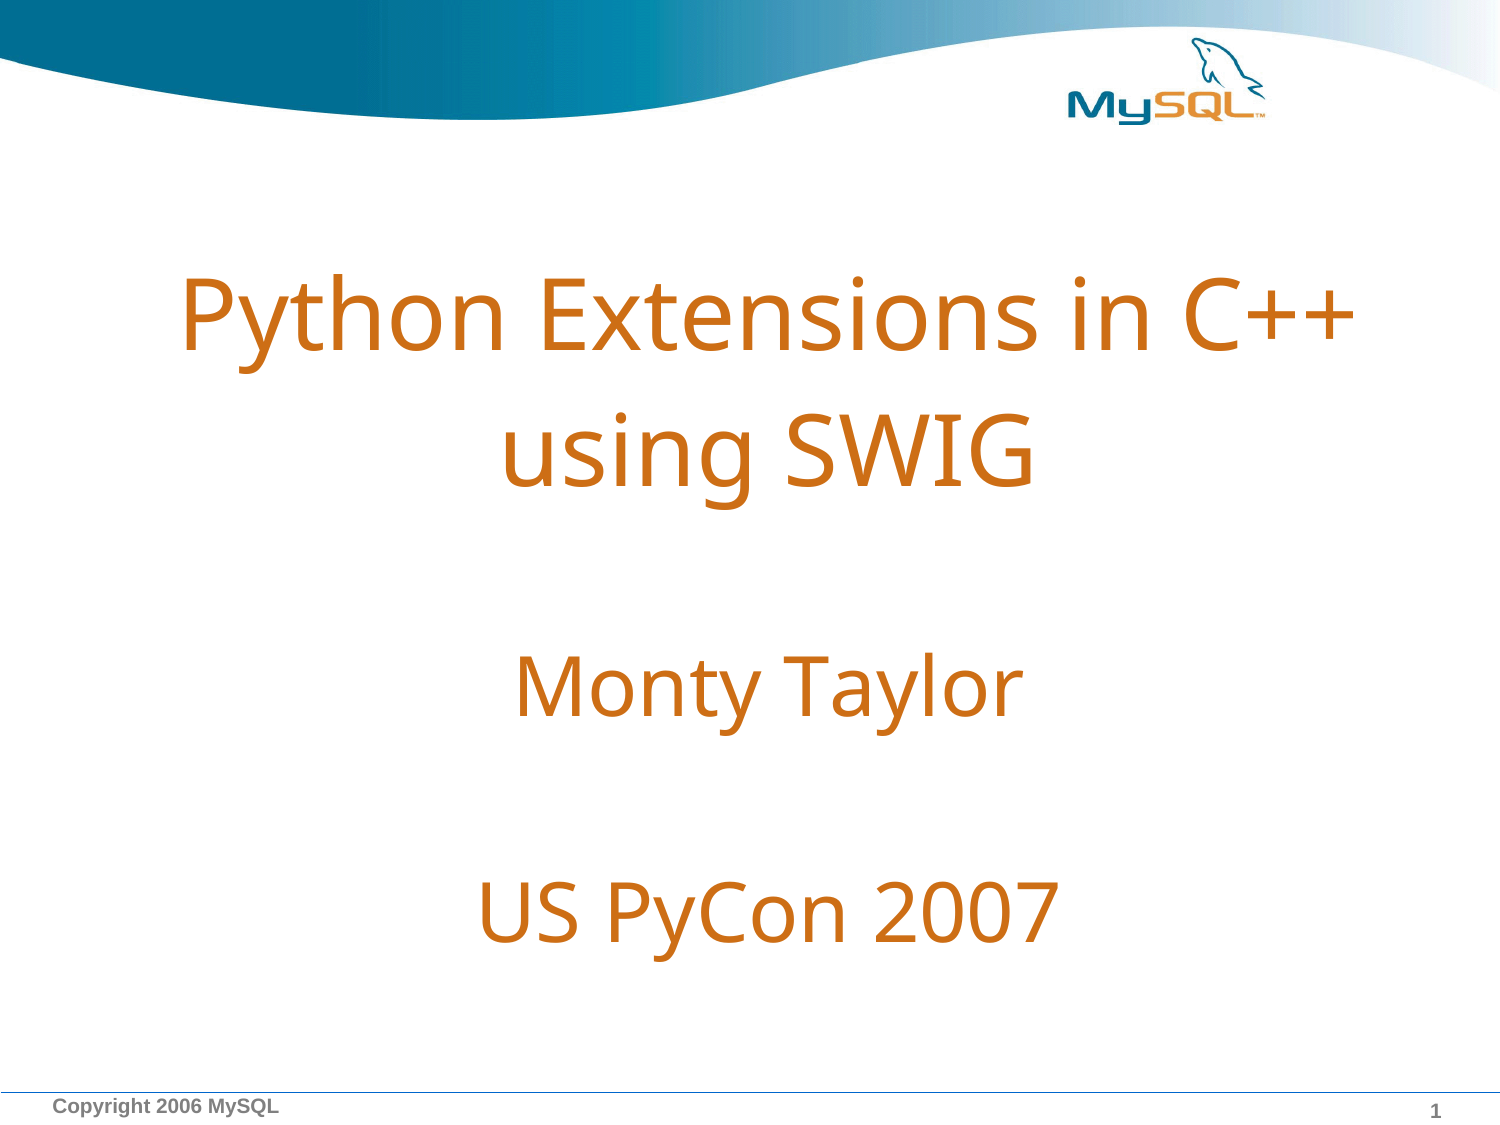

# Python Extensions in C++ using SWIG Monty Taylor US PyCon 2007